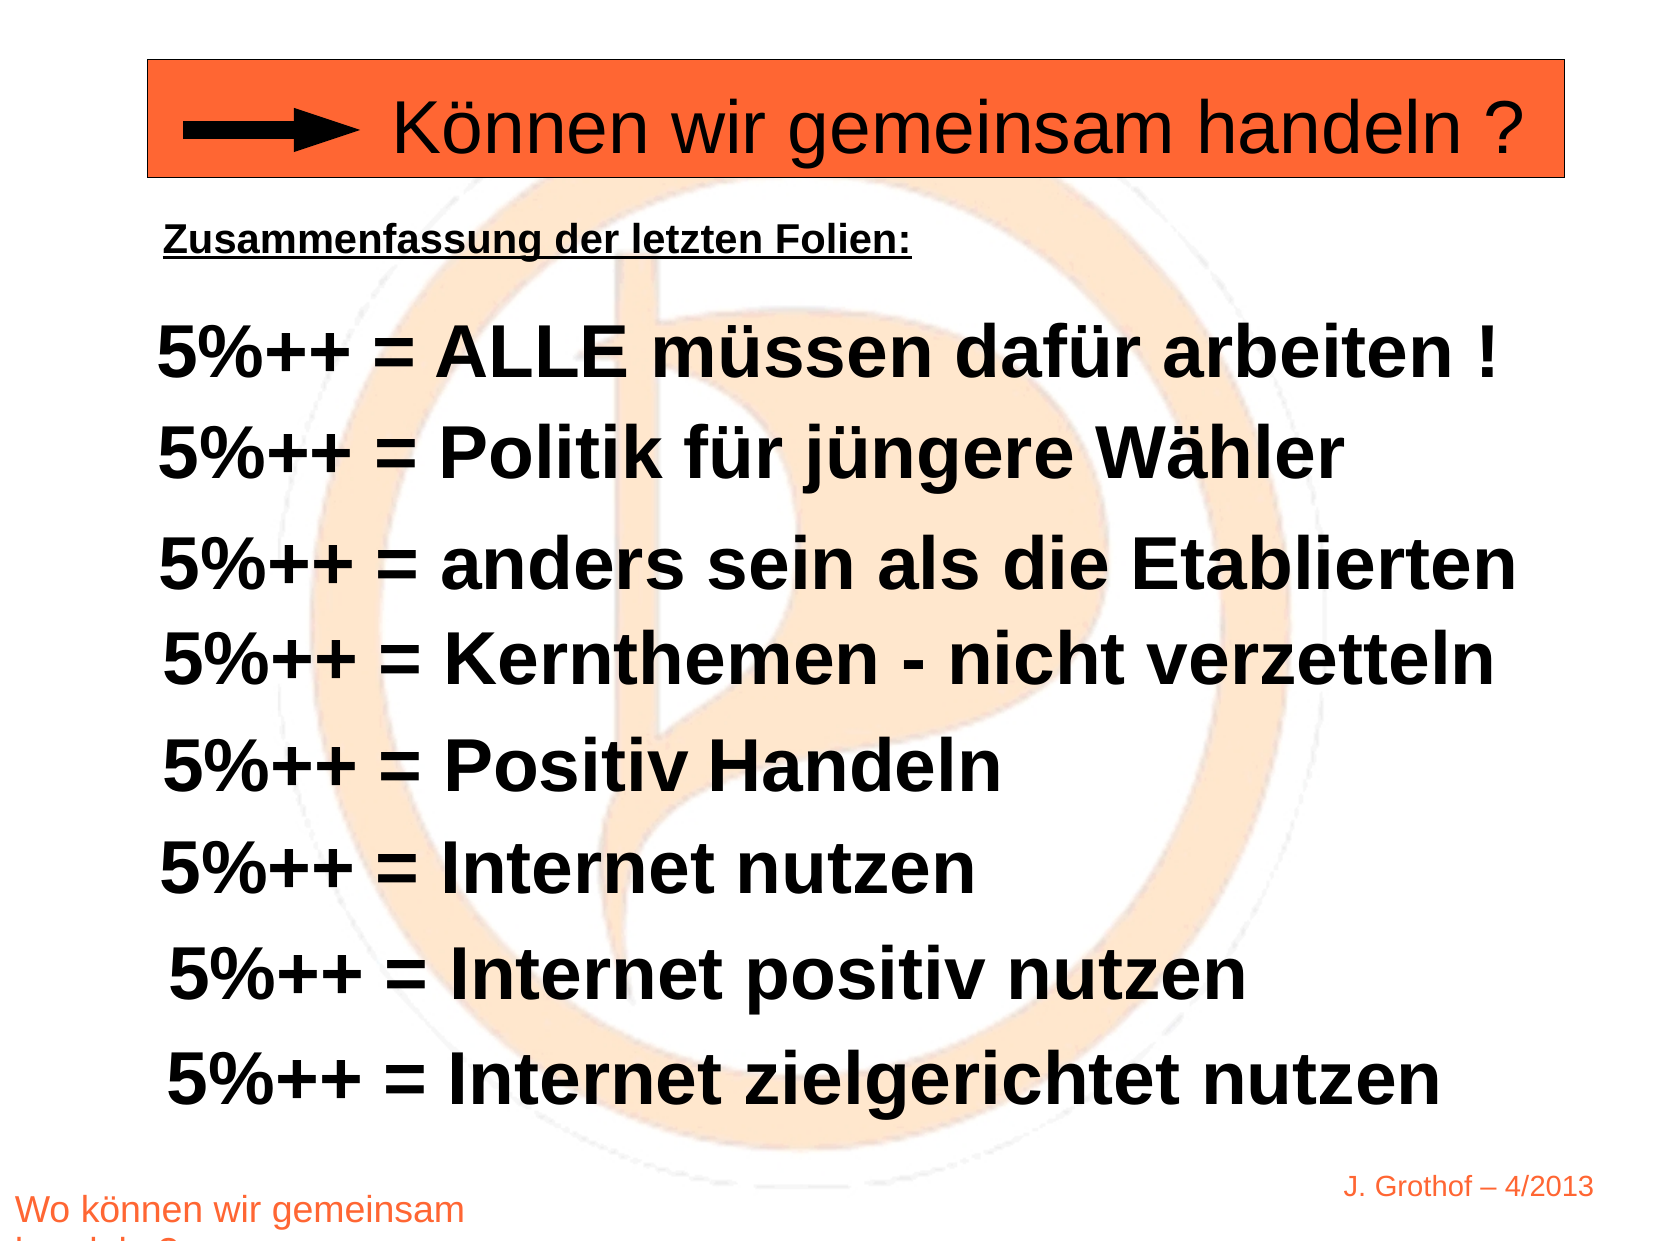

Können wir gemeinsam handeln ?
Zusammenfassung der letzten Folien:
 5%++ = ALLE müssen dafür arbeiten !
5%++ = Politik für jüngere Wähler
5%++ = anders sein als die Etablierten
 5%++ = Kernthemen - nicht verzetteln
 5%++ = Positiv Handeln
 5%++ = Internet nutzen
 5%++ = Internet positiv nutzen
 5%++ = Internet zielgerichtet nutzen
Wo können wir gemeinsam handeln ?